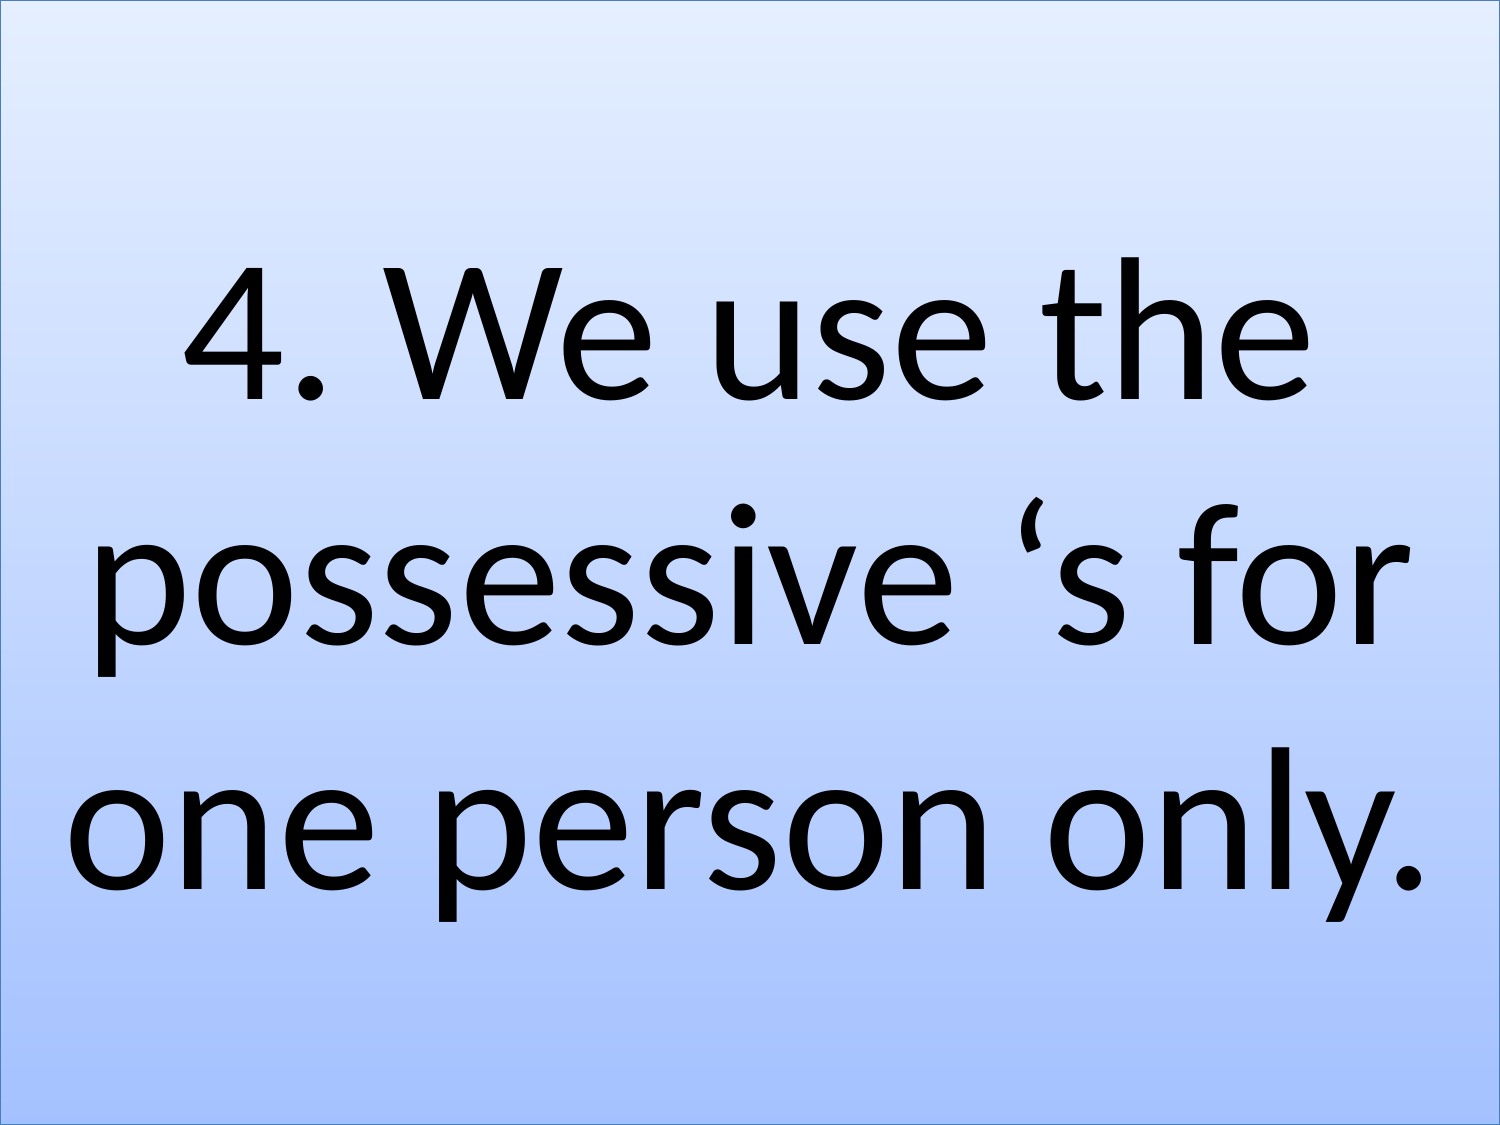

# 4. We use the possessive ‘s for one person only.